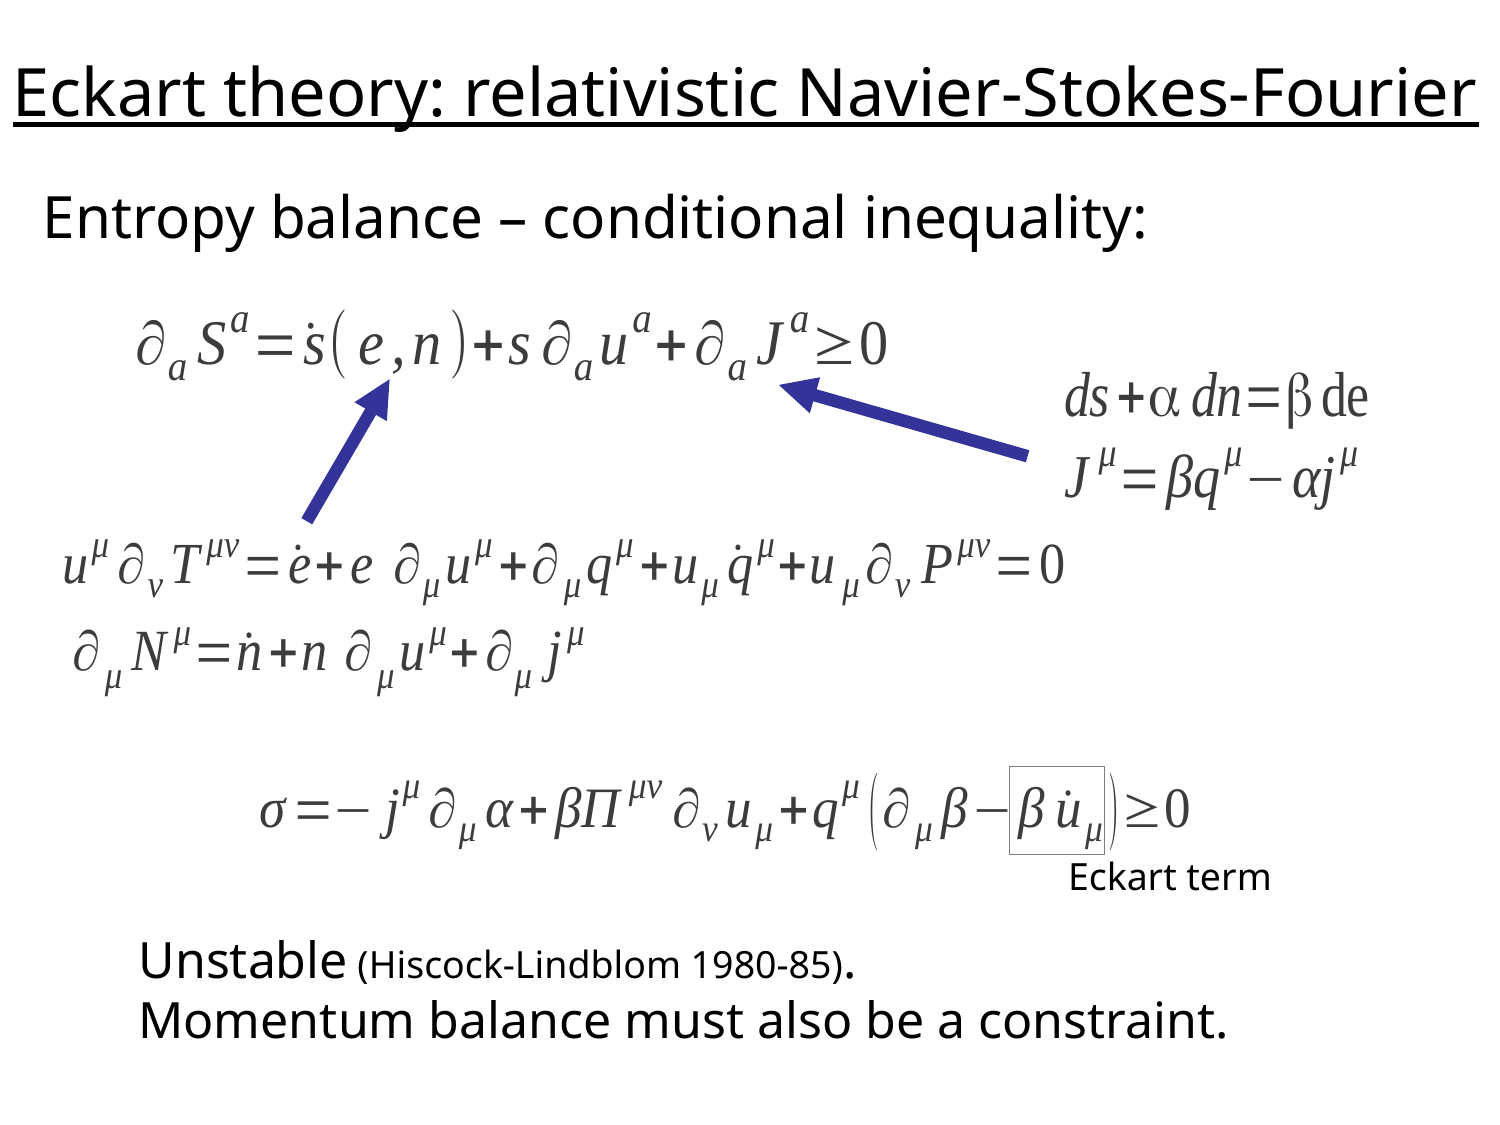

Eckart theory: relativistic Navier-Stokes-Fourier
 Entropy balance – conditional inequality:
Eckart term
Unstable (Hiscock-Lindblom 1980-85).
Momentum balance must also be a constraint.